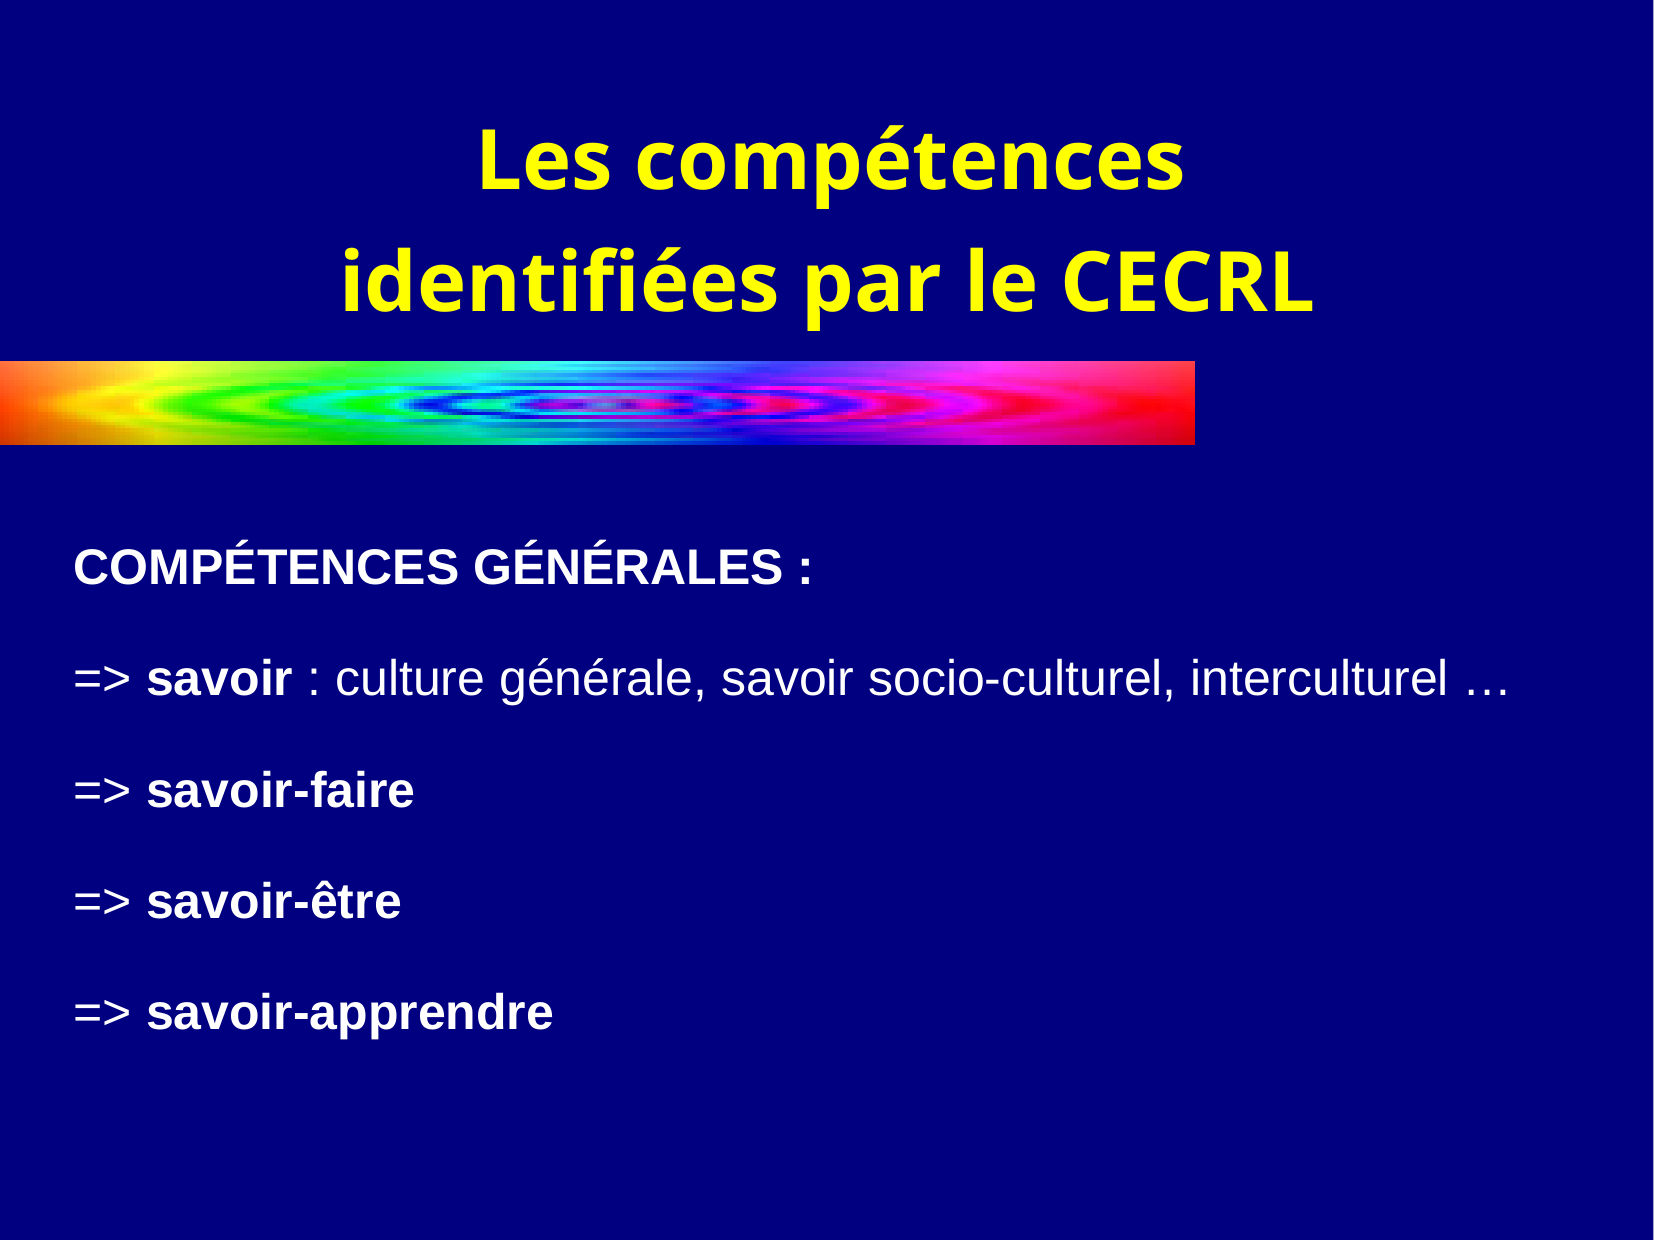

# Les compétences identifiées par le CECRL
COMPÉTENCES GÉNÉRALES :
=> savoir : culture générale, savoir socio-culturel, interculturel …
=> savoir-faire
=> savoir-être
=> savoir-apprendre